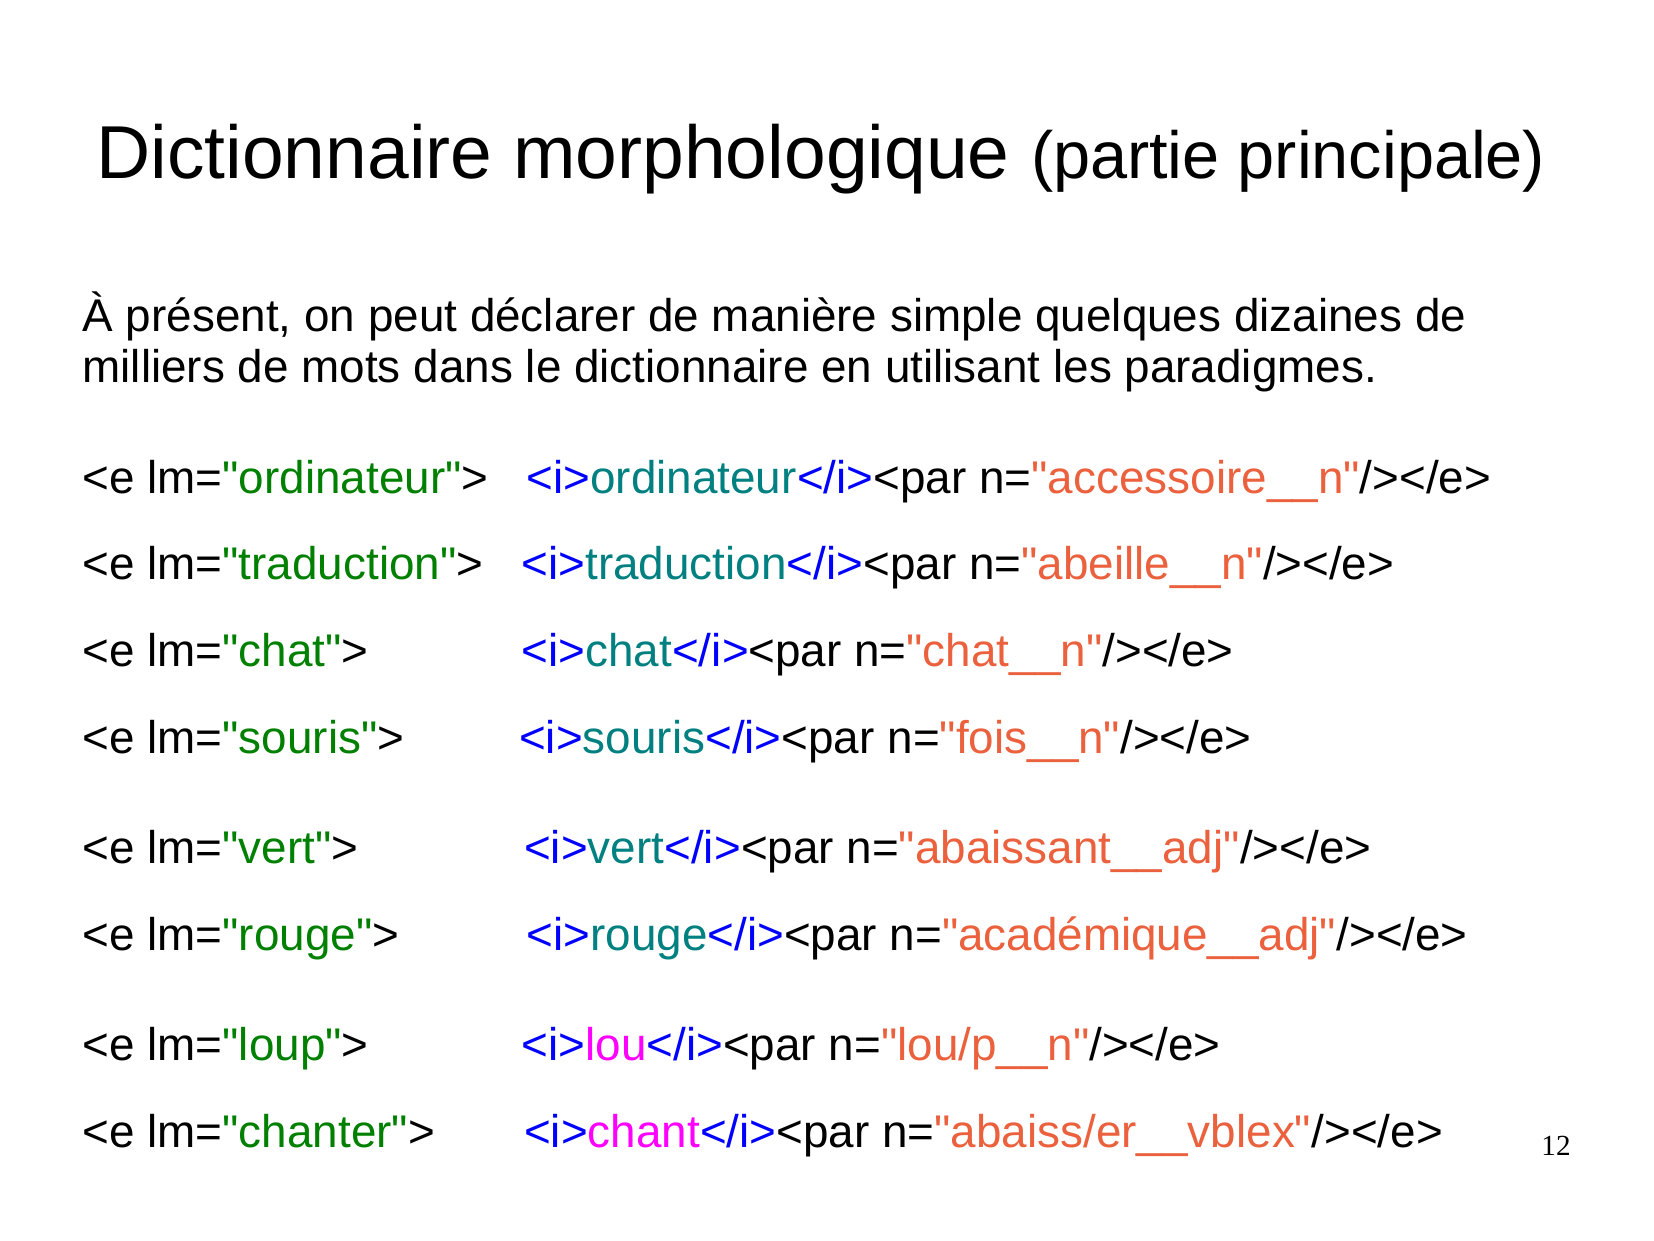

# Dictionnaire morphologique (partie principale)
À présent, on peut déclarer de manière simple quelques dizaines de milliers de mots dans le dictionnaire en utilisant les paradigmes.
<e lm="ordinateur"> <i>ordinateur</i><par n="accessoire__n"/></e>
<e lm="traduction"> <i>traduction</i><par n="abeille__n"/></e>
<e lm="chat"> <i>chat</i><par n="chat__n"/></e>
<e lm="souris"> <i>souris</i><par n="fois__n"/></e>
<e lm="vert"> <i>vert</i><par n="abaissant__adj"/></e>
<e lm="rouge"> <i>rouge</i><par n="académique__adj"/></e>
<e lm="loup"> <i>lou</i><par n="lou/p__n"/></e>
<e lm="chanter"> <i>chant</i><par n="abaiss/er__vblex"/></e>
12